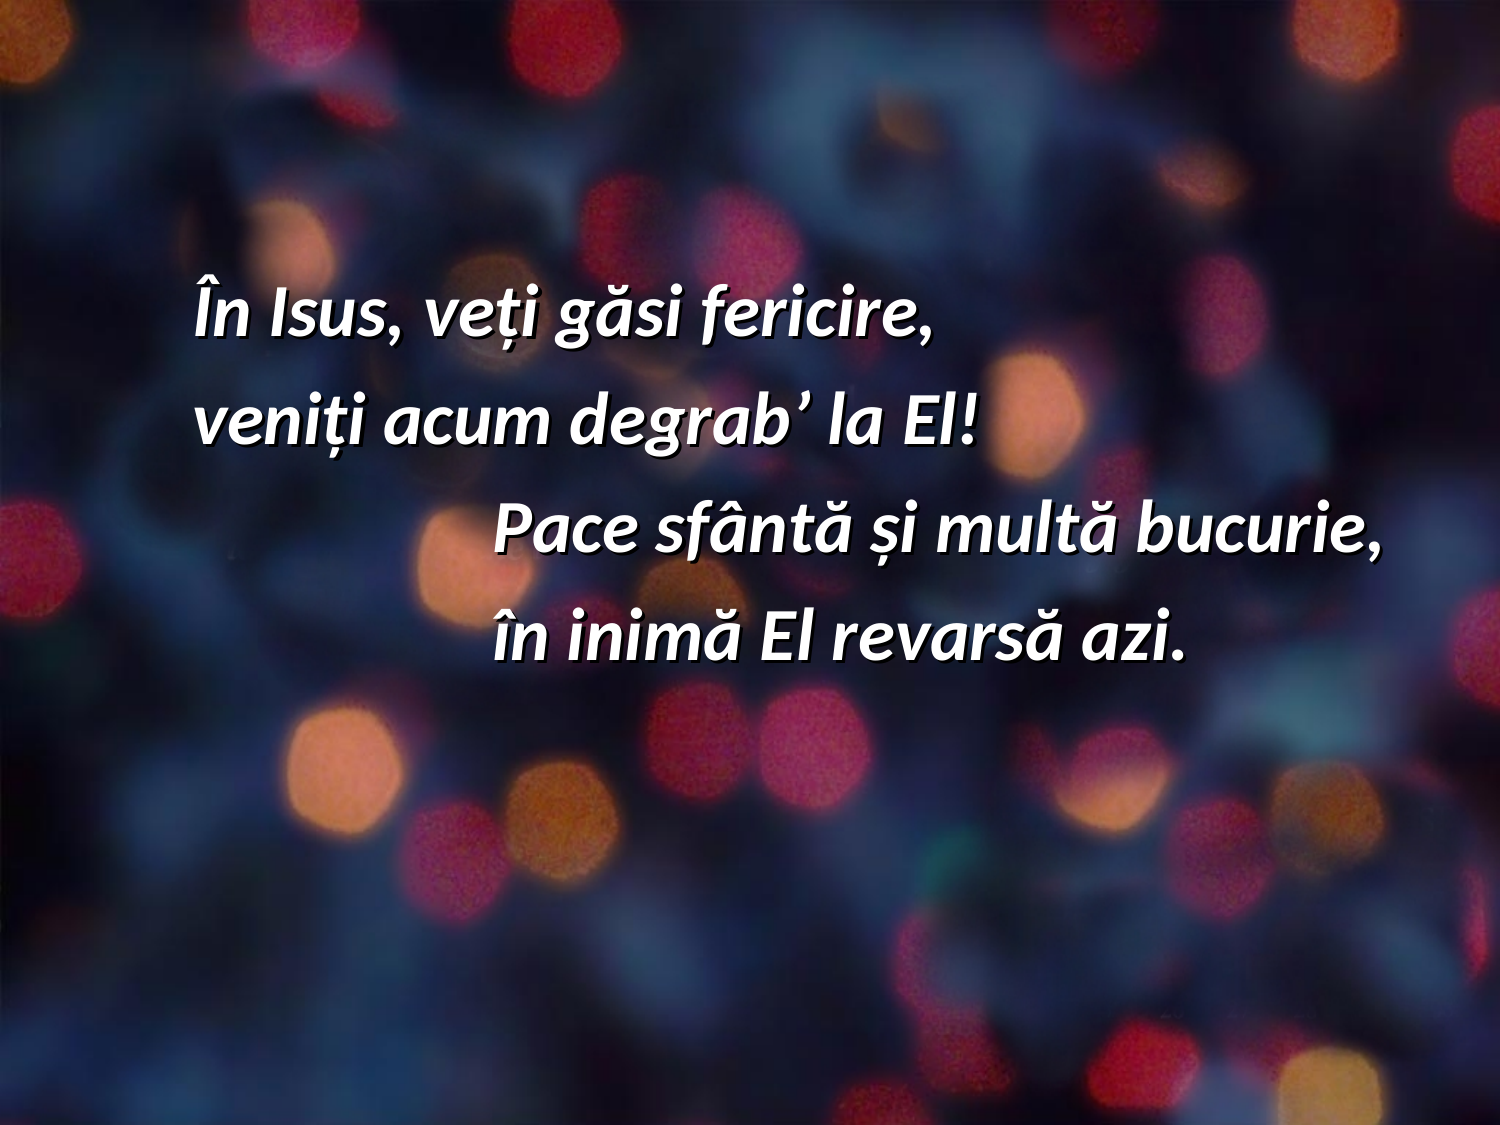

#
În Isus, veţi găsi fericire,
veniţi acum degrab’ la El!
		Pace sfântă şi multă bucurie,
		în inimă El revarsă azi.